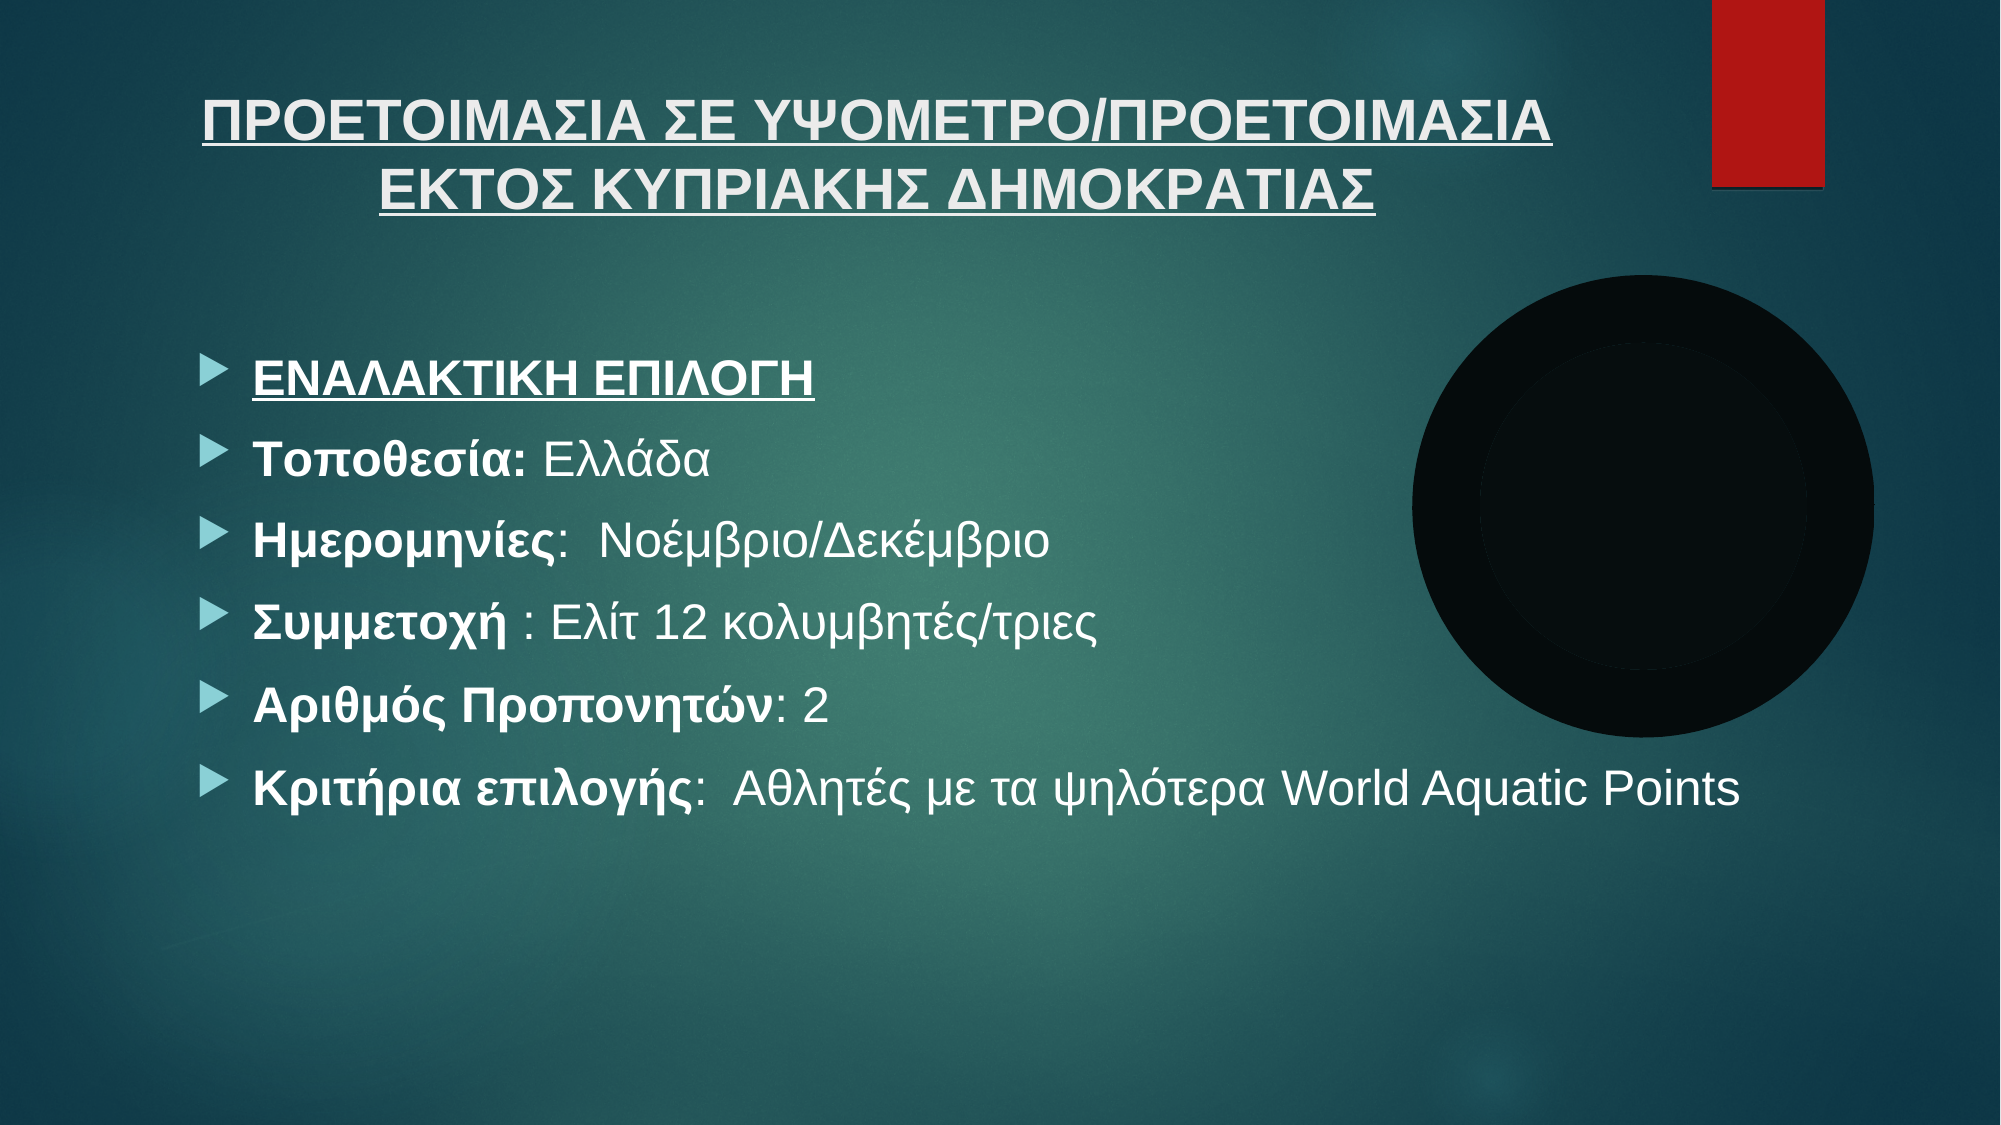

# ΠΡΟΕΤΟΙΜΑΣΙΑ ΣΕ ΥΨΟΜΕΤΡΟ/ΠΡΟΕΤΟΙΜΑΣΙΑ ΕΚΤΟΣ ΚΥΠΡΙΑΚΗΣ ΔΗΜΟΚΡΑΤΙΑΣ
ΕΝΑΛΑΚΤΙΚΗ ΕΠΙΛΟΓΗ
Τοποθεσία: Ελλάδα
Ημερομηνίες: Νοέμβριο/Δεκέμβριο
Συμμετοχή : Ελίτ 12 κολυμβητές/τριες
Αριθμός Προπονητών: 2
Κριτήρια επιλογής: Αθλητές με τα ψηλότερα World Aquatic Points